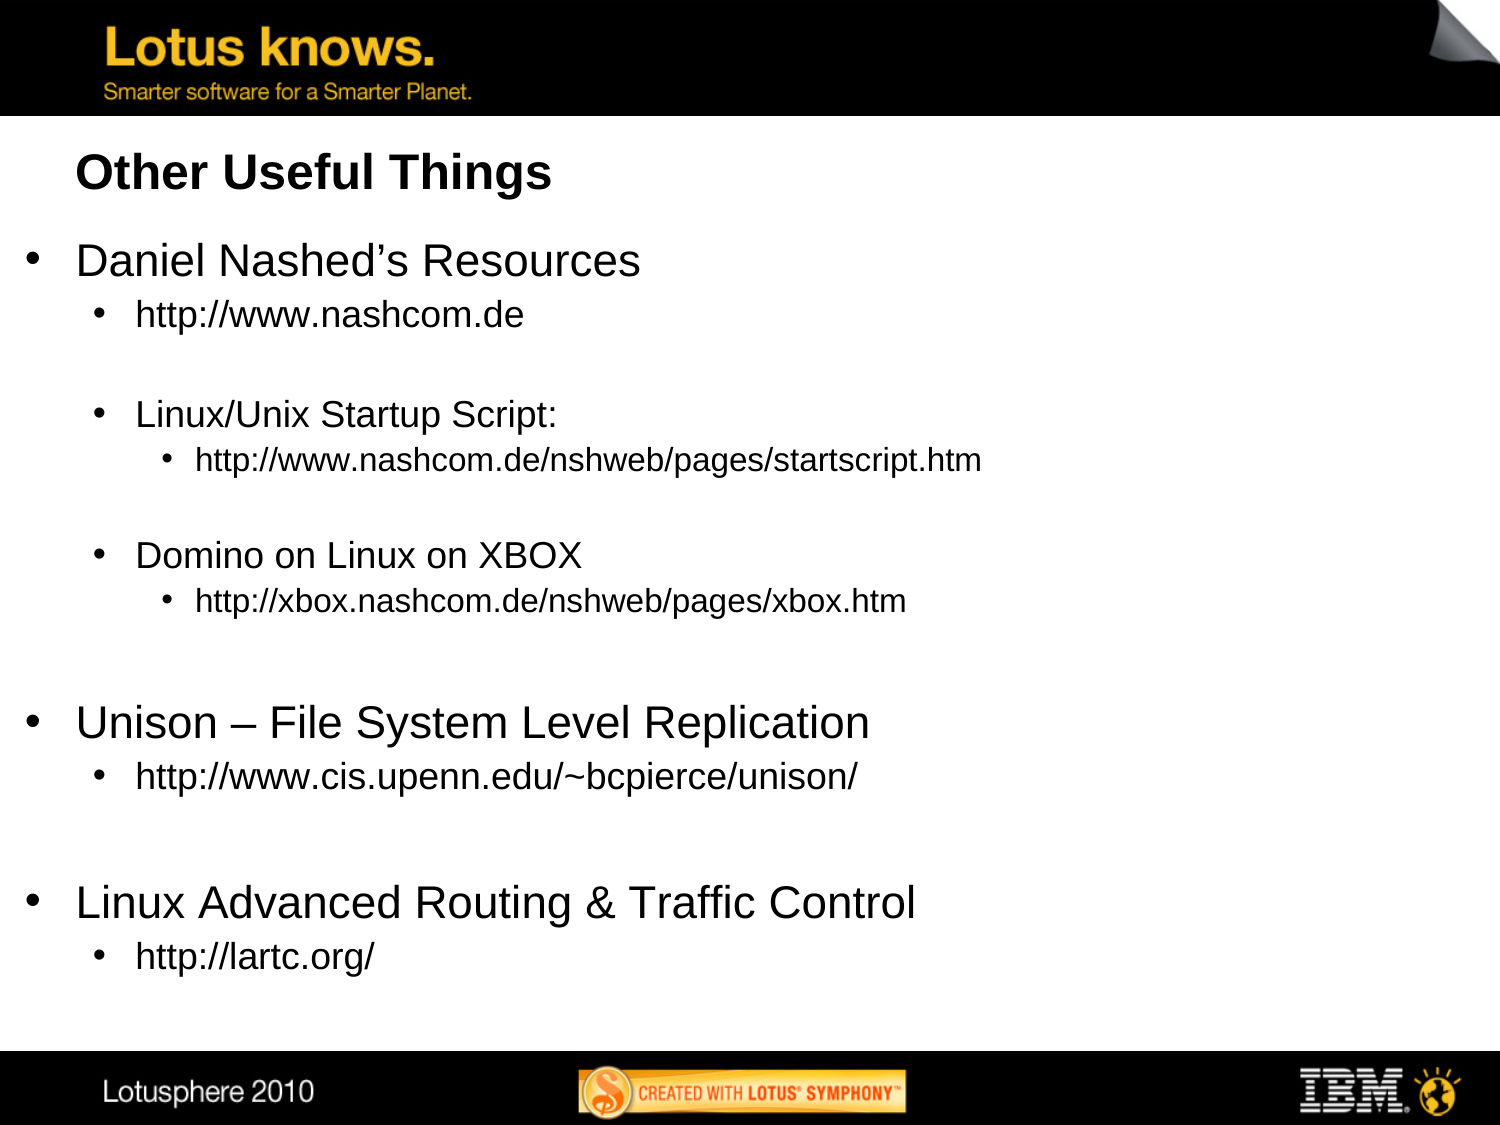

# Other Useful Things
Daniel Nashed’s Resources
http://www.nashcom.de
Linux/Unix Startup Script:
http://www.nashcom.de/nshweb/pages/startscript.htm
Domino on Linux on XBOX
http://xbox.nashcom.de/nshweb/pages/xbox.htm
Unison – File System Level Replication
http://www.cis.upenn.edu/~bcpierce/unison/
Linux Advanced Routing & Traffic Control
http://lartc.org/